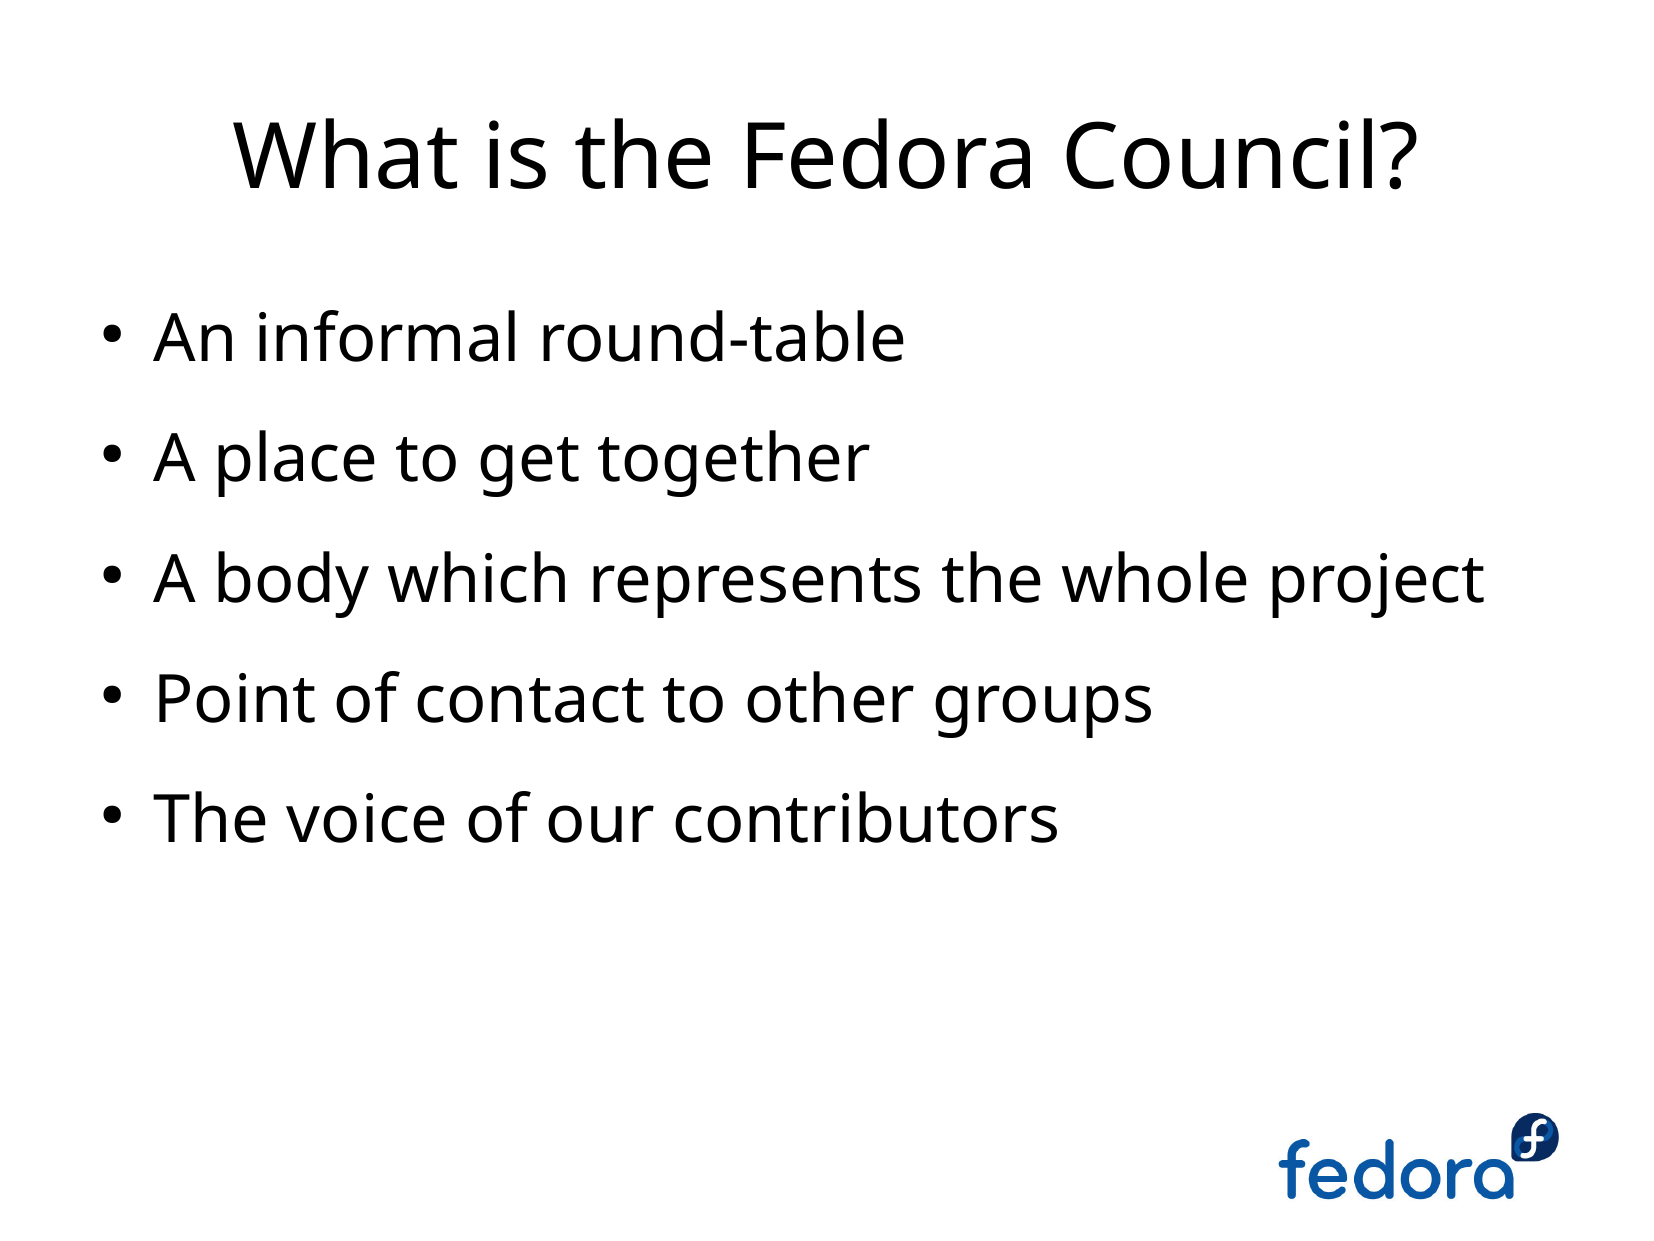

# What is the Fedora Council?
An informal round-table
A place to get together
A body which represents the whole project
Point of contact to other groups
The voice of our contributors